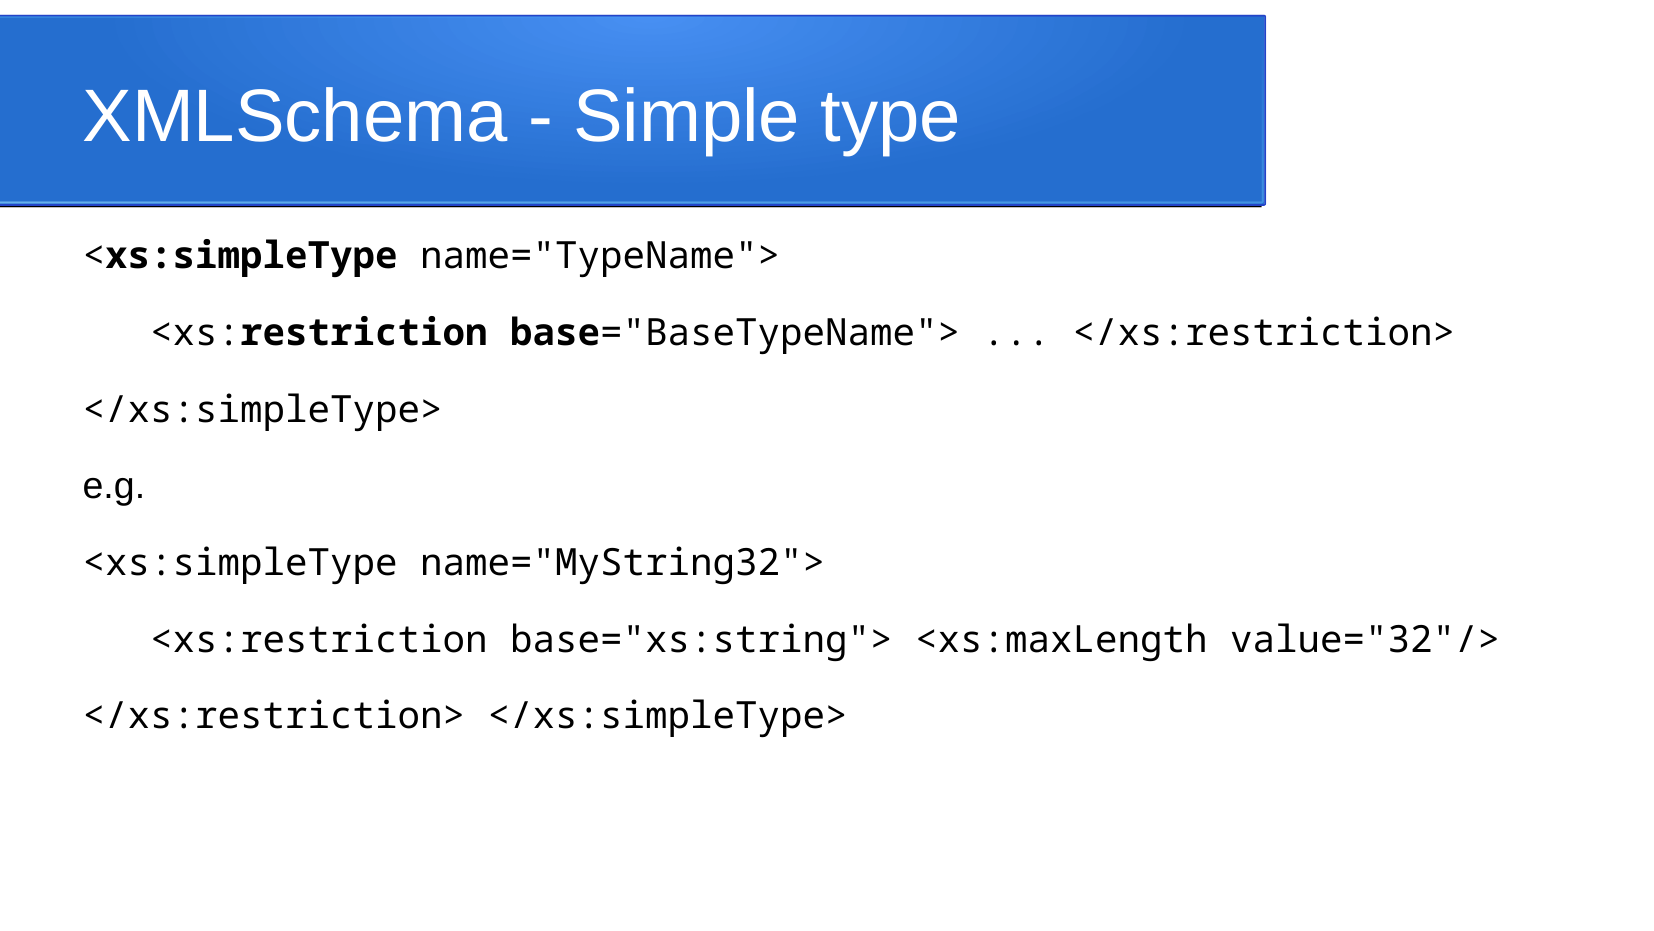

XMLSchema - Simple type
<xs:simpleType name="TypeName">
 <xs:restriction base="BaseTypeName"> ... </xs:restriction>
</xs:simpleType>
e.g.
<xs:simpleType name="MyString32">
 <xs:restriction base="xs:string"> <xs:maxLength value="32"/>
</xs:restriction> </xs:simpleType>